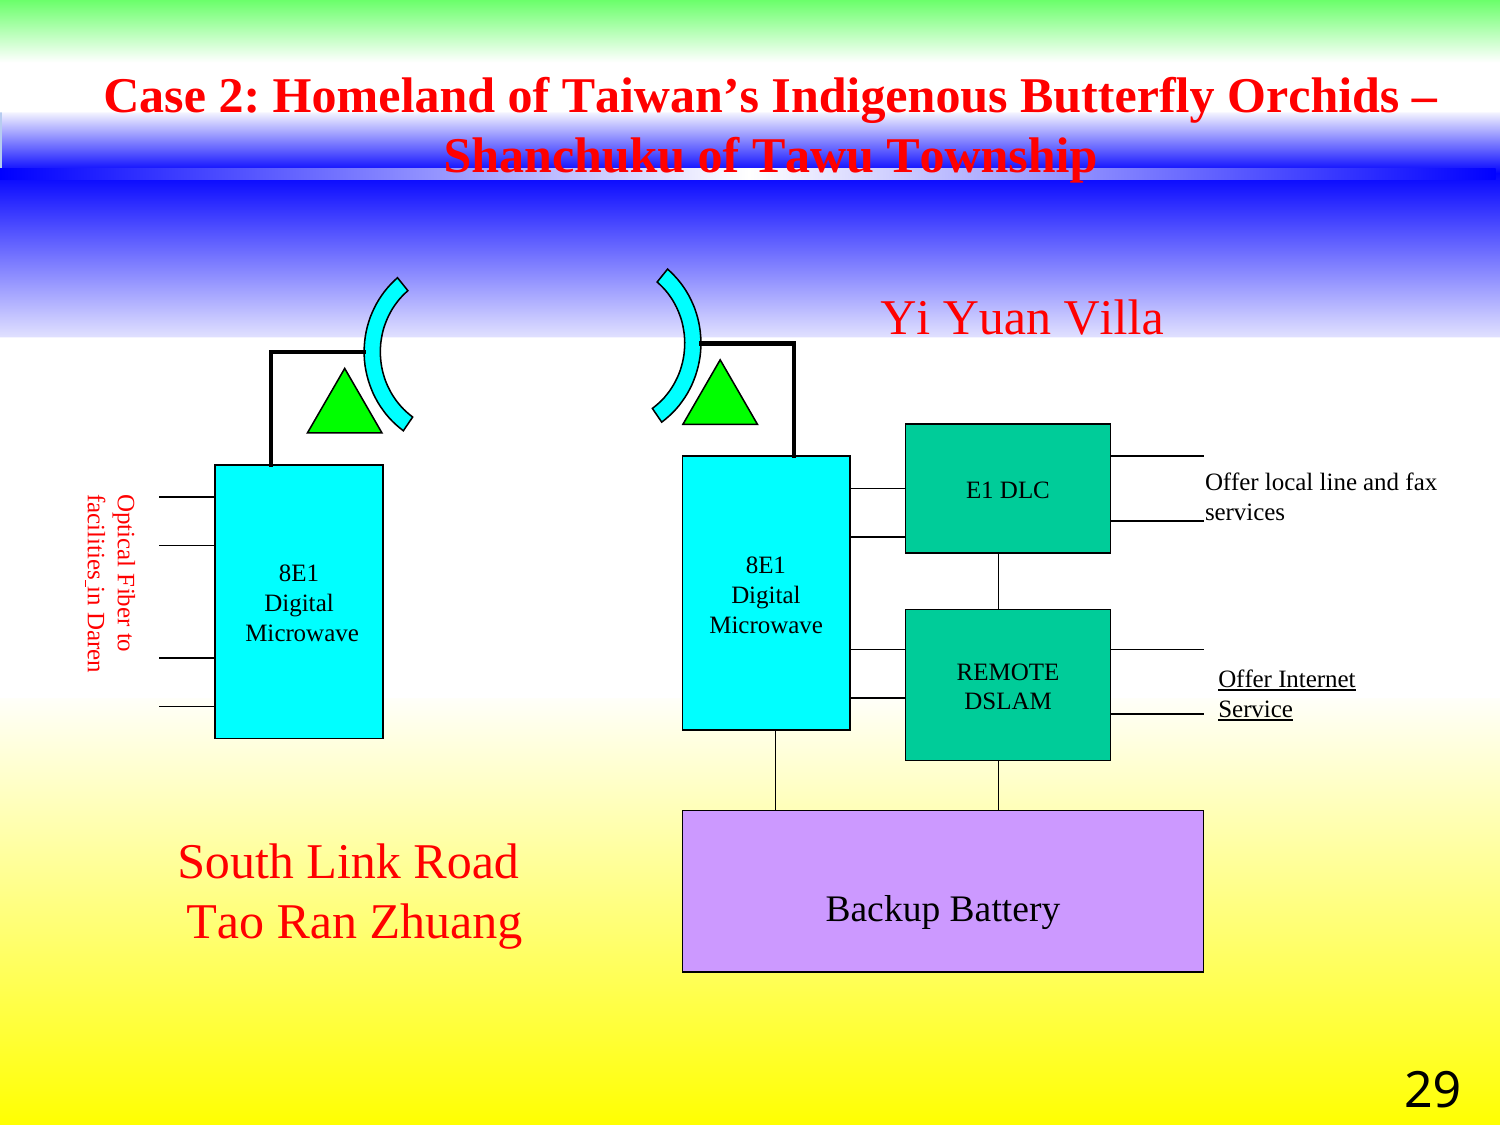

Case 2: Homeland of Taiwan’s Indigenous Butterfly Orchids – Shanchuku of Tawu Township
8E1
Digital
Microwave
8E1
Digital
 Microwave
 Yi Yuan Villa
Offer local line and fax services
E1 DLC
Optical Fiber to facilities in Daren
REMOTE
DSLAM
Offer Internet Service
Backup Battery
South Link Road
Tao Ran Zhuang
29